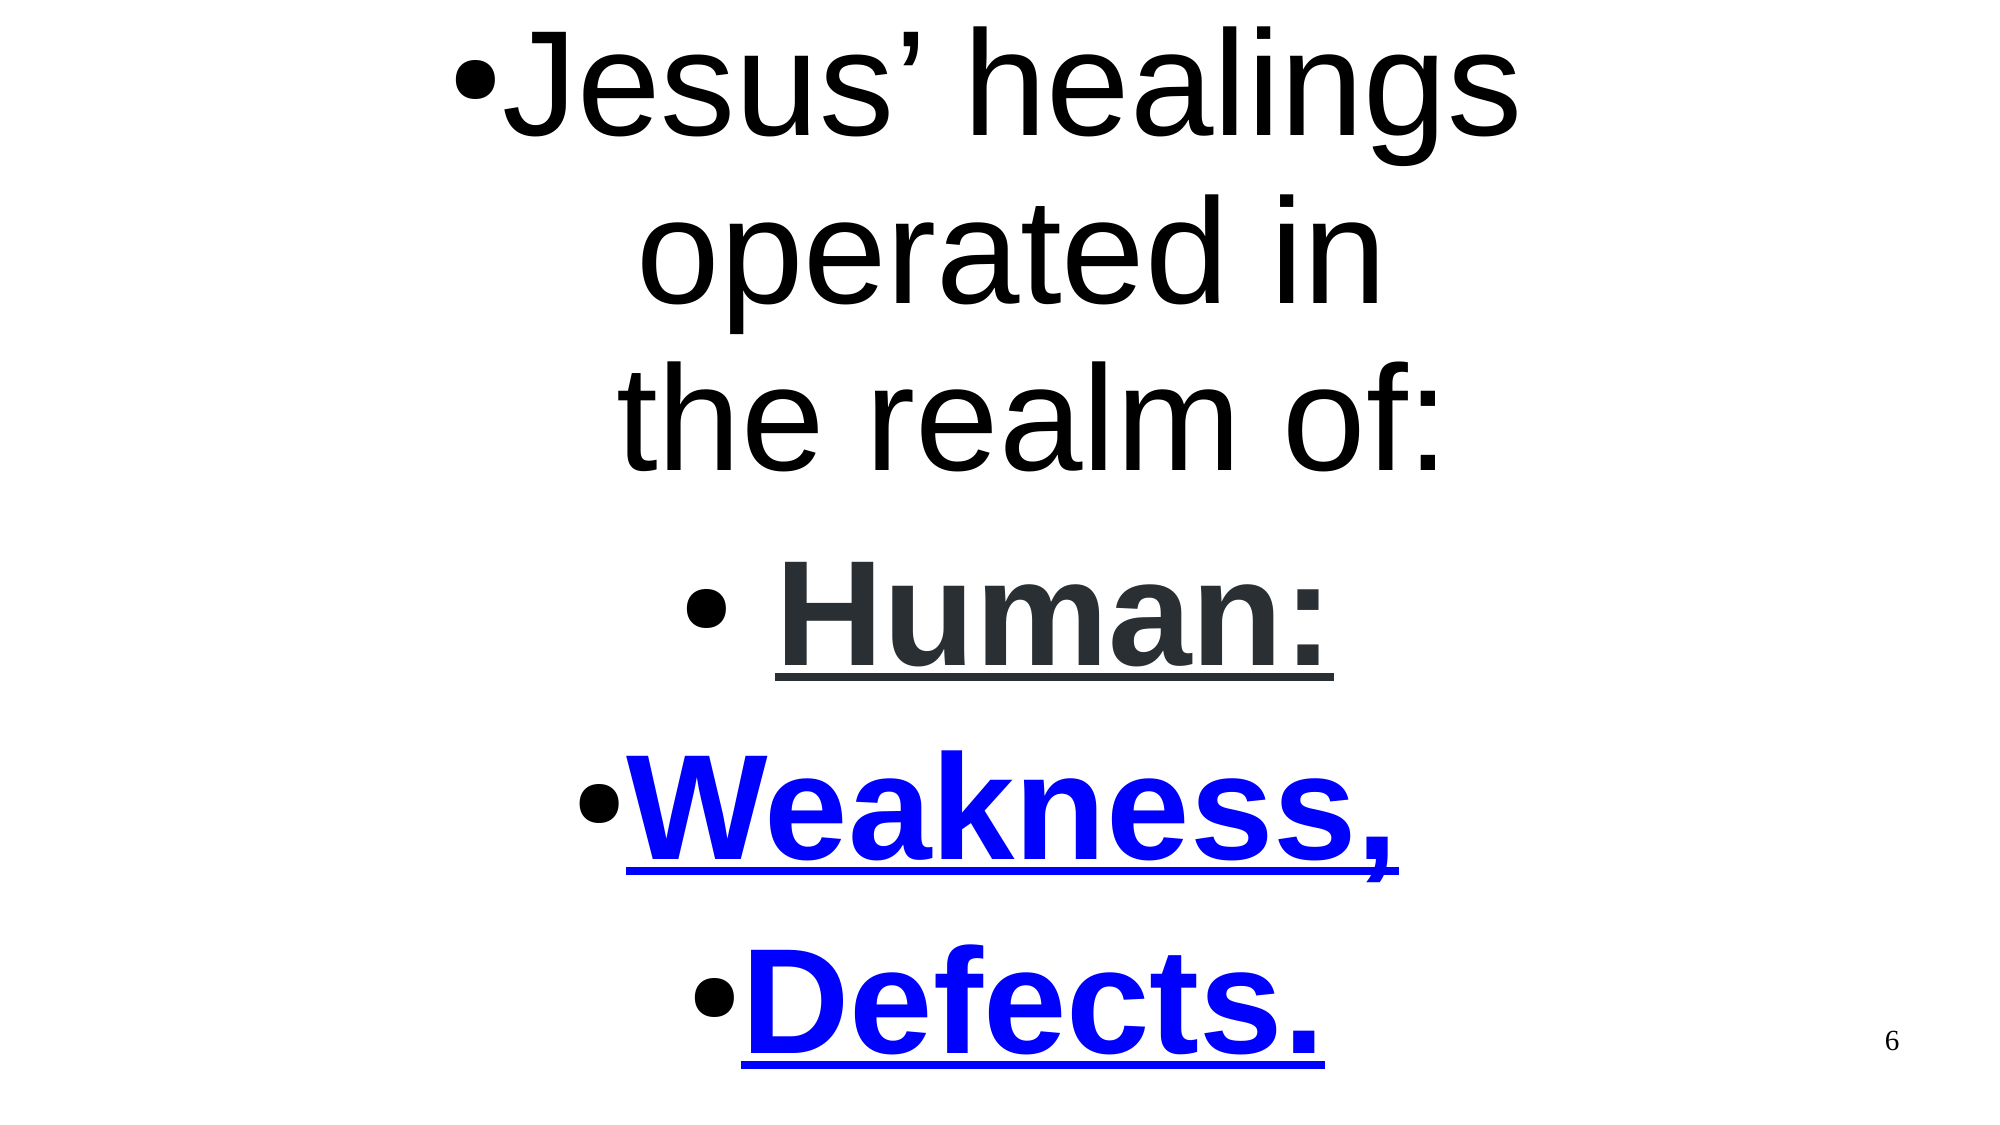

# Jesus’ healings operated in the realm of:
 Human:
Weakness,
Defects.
6